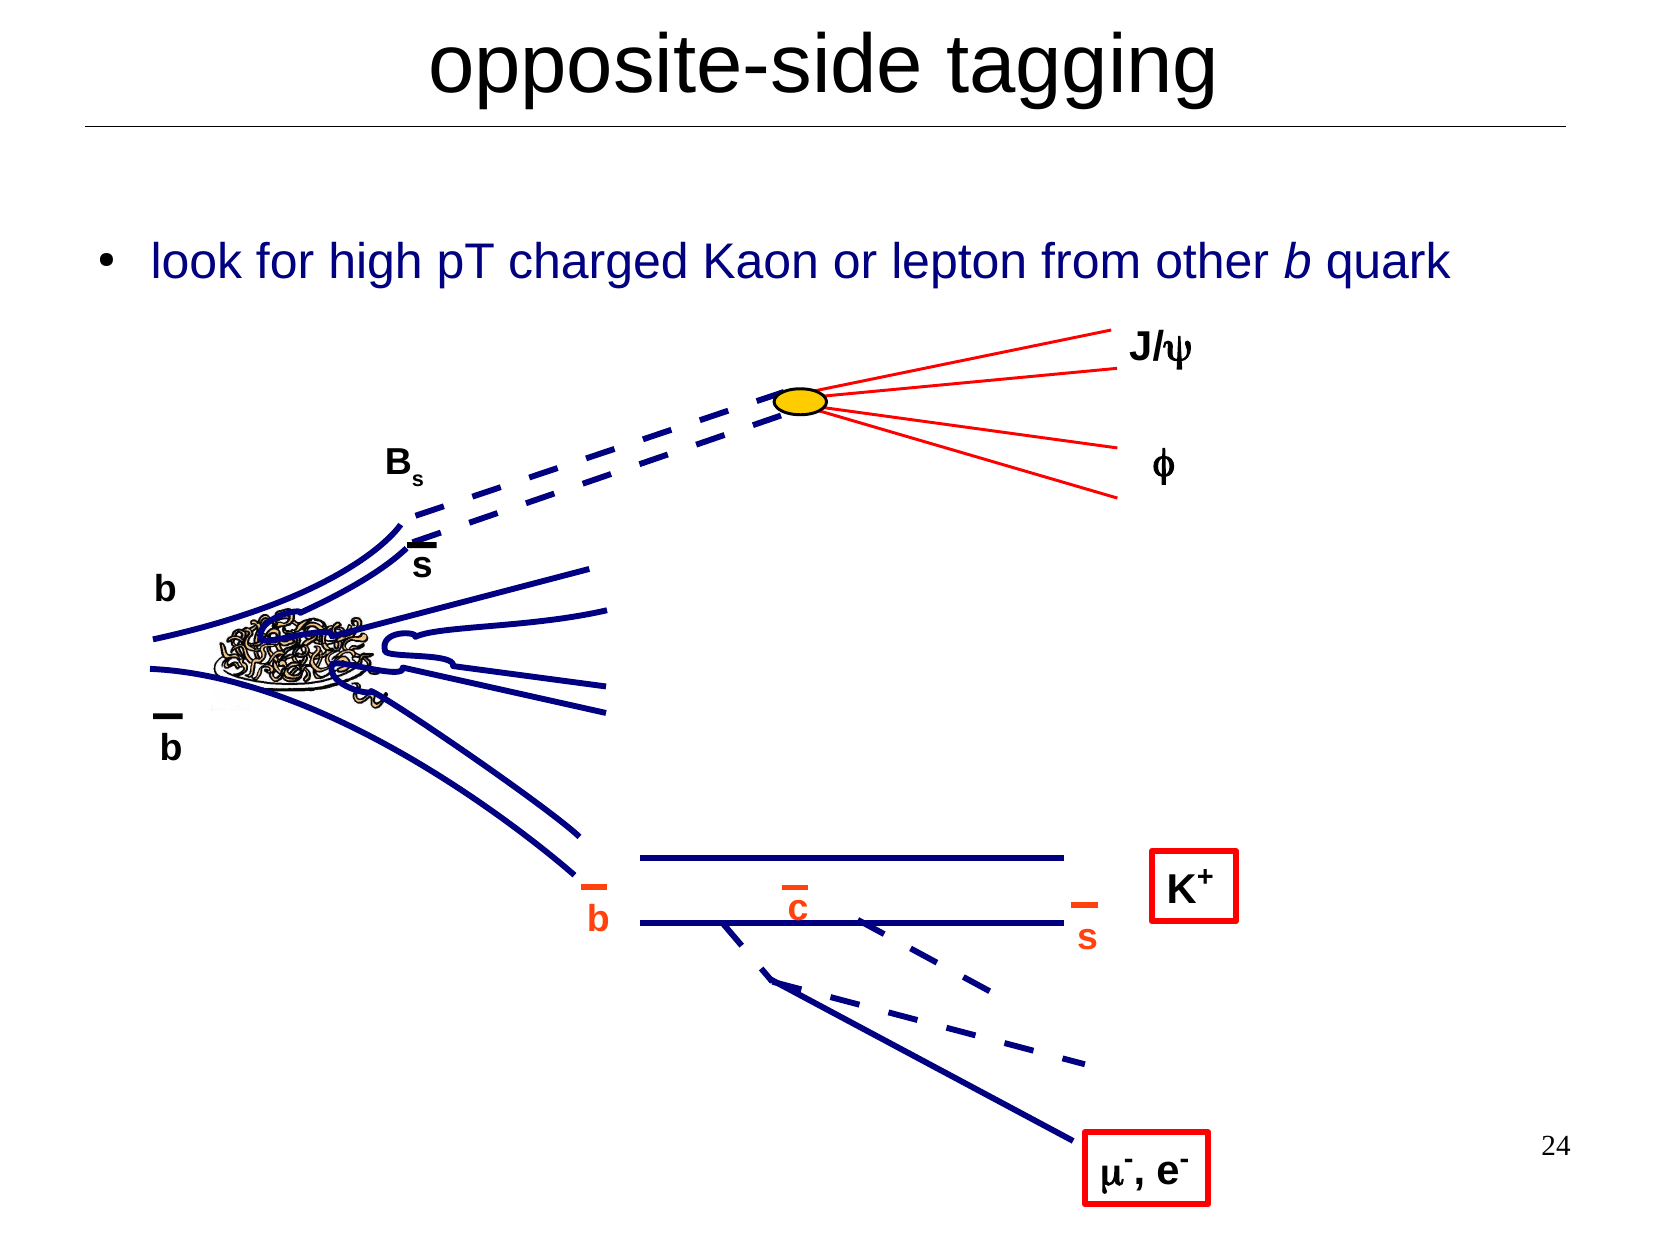

# opposite-side tagging
look for high pT charged Kaon or lepton from other b quark
J/y
Bs
f
s
b
b
K+
c
b
s
24
m-, e-